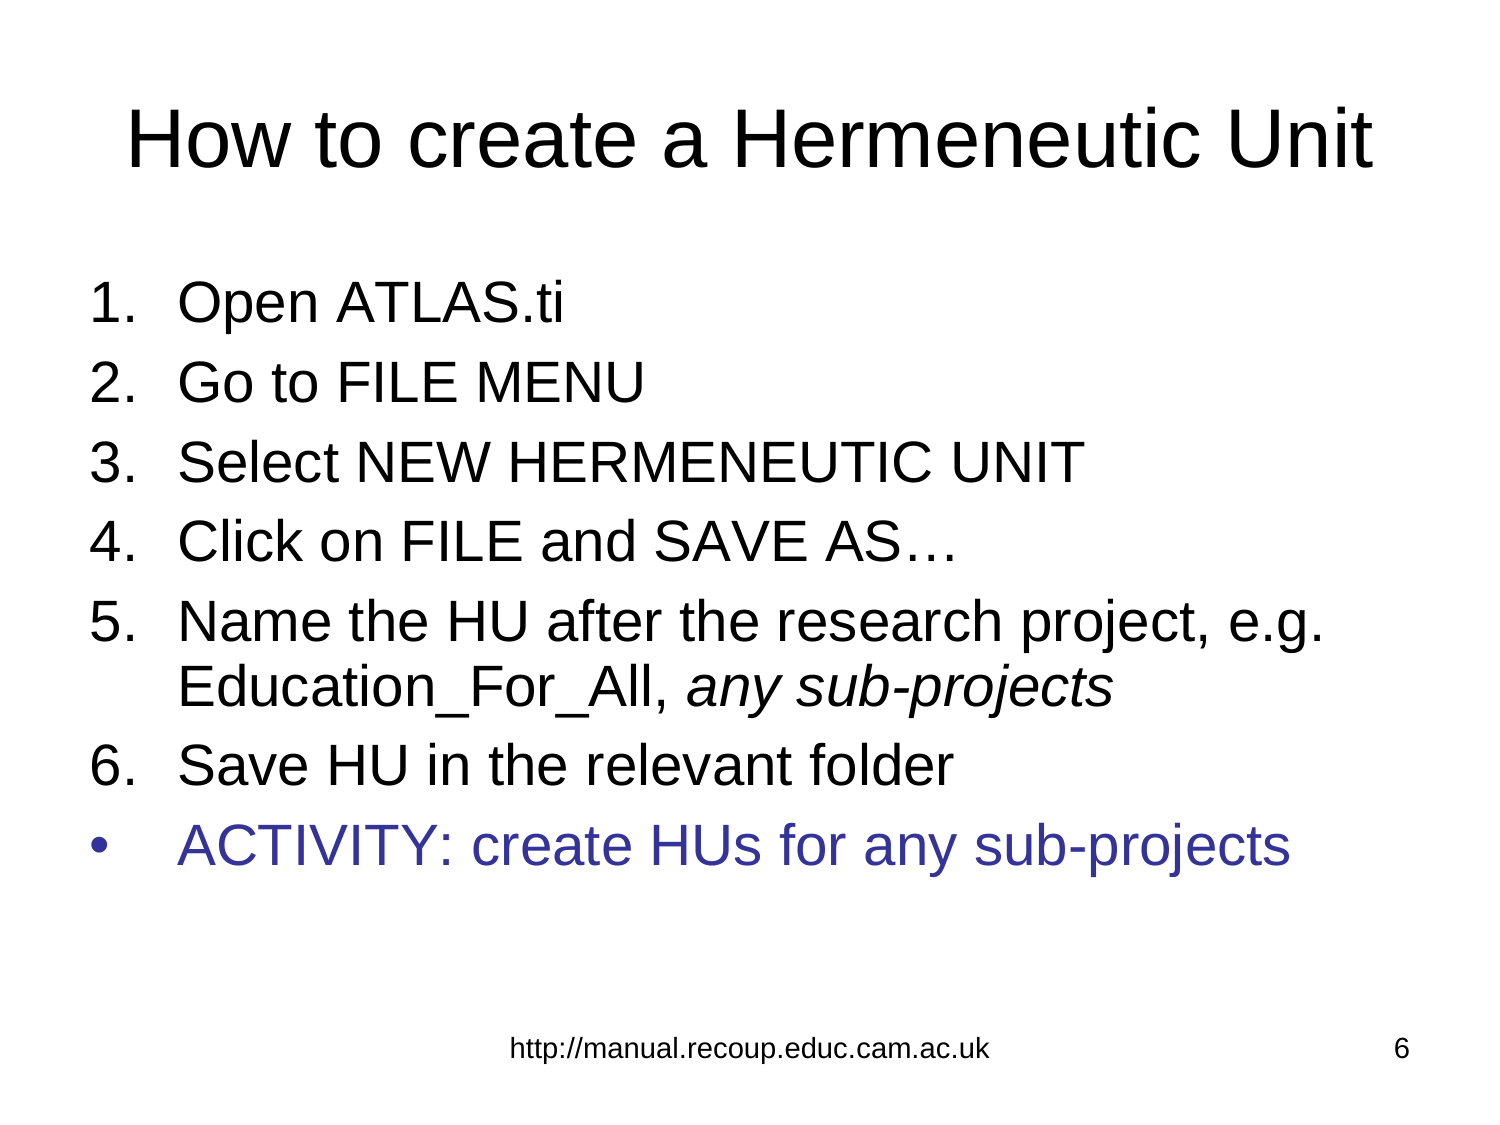

# How to create a Hermeneutic Unit
Open ATLAS.ti
Go to FILE MENU
Select NEW HERMENEUTIC UNIT
Click on FILE and SAVE AS…
Name the HU after the research project, e.g. Education_For_All, any sub-projects
Save HU in the relevant folder
ACTIVITY: create HUs for any sub-projects
http://manual.recoup.educ.cam.ac.uk
6